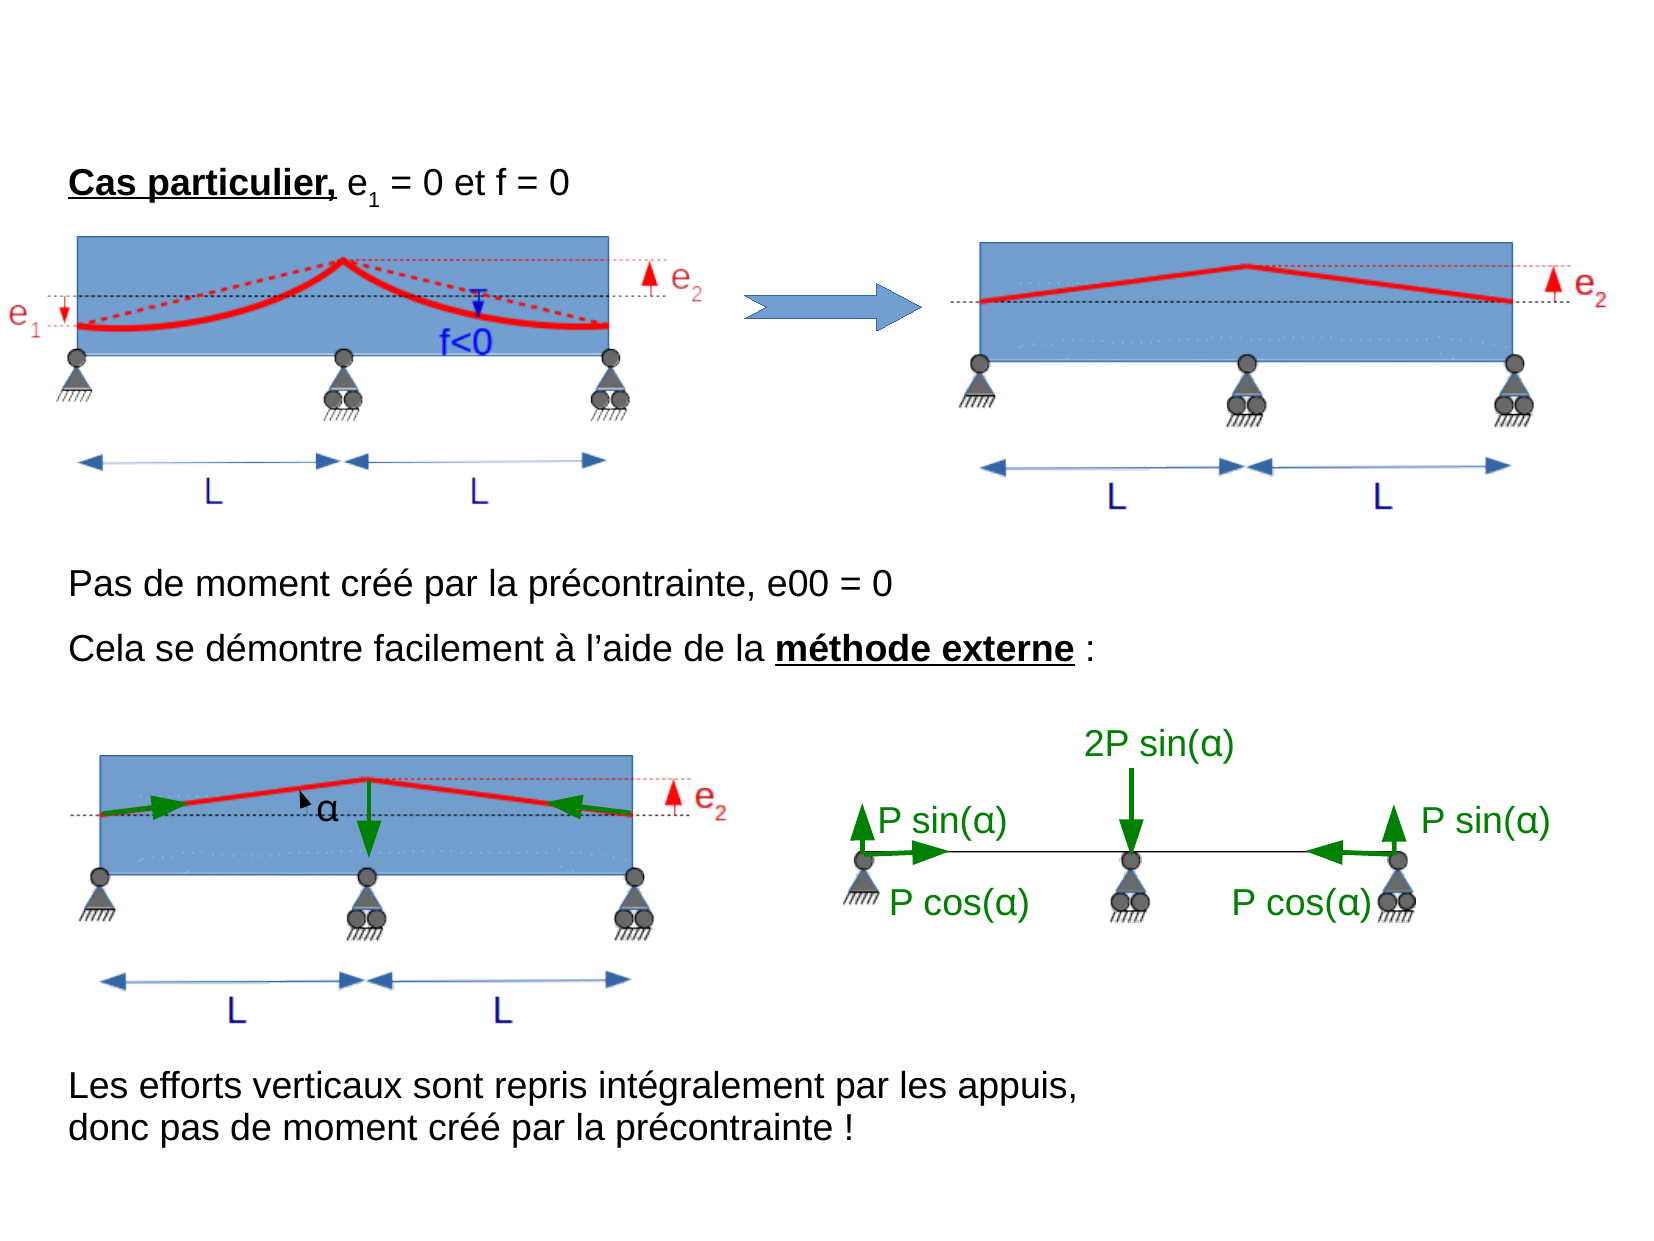

Cas particulier, e1 = 0 et f = 0
Pas de moment créé par la précontrainte, e00 = 0
Cela se démontre facilement à l’aide de la méthode externe :
2P sin(α)
α
P sin(α)
P sin(α)
P cos(α)
P cos(α)
Les efforts verticaux sont repris intégralement par les appuis, donc pas de moment créé par la précontrainte !